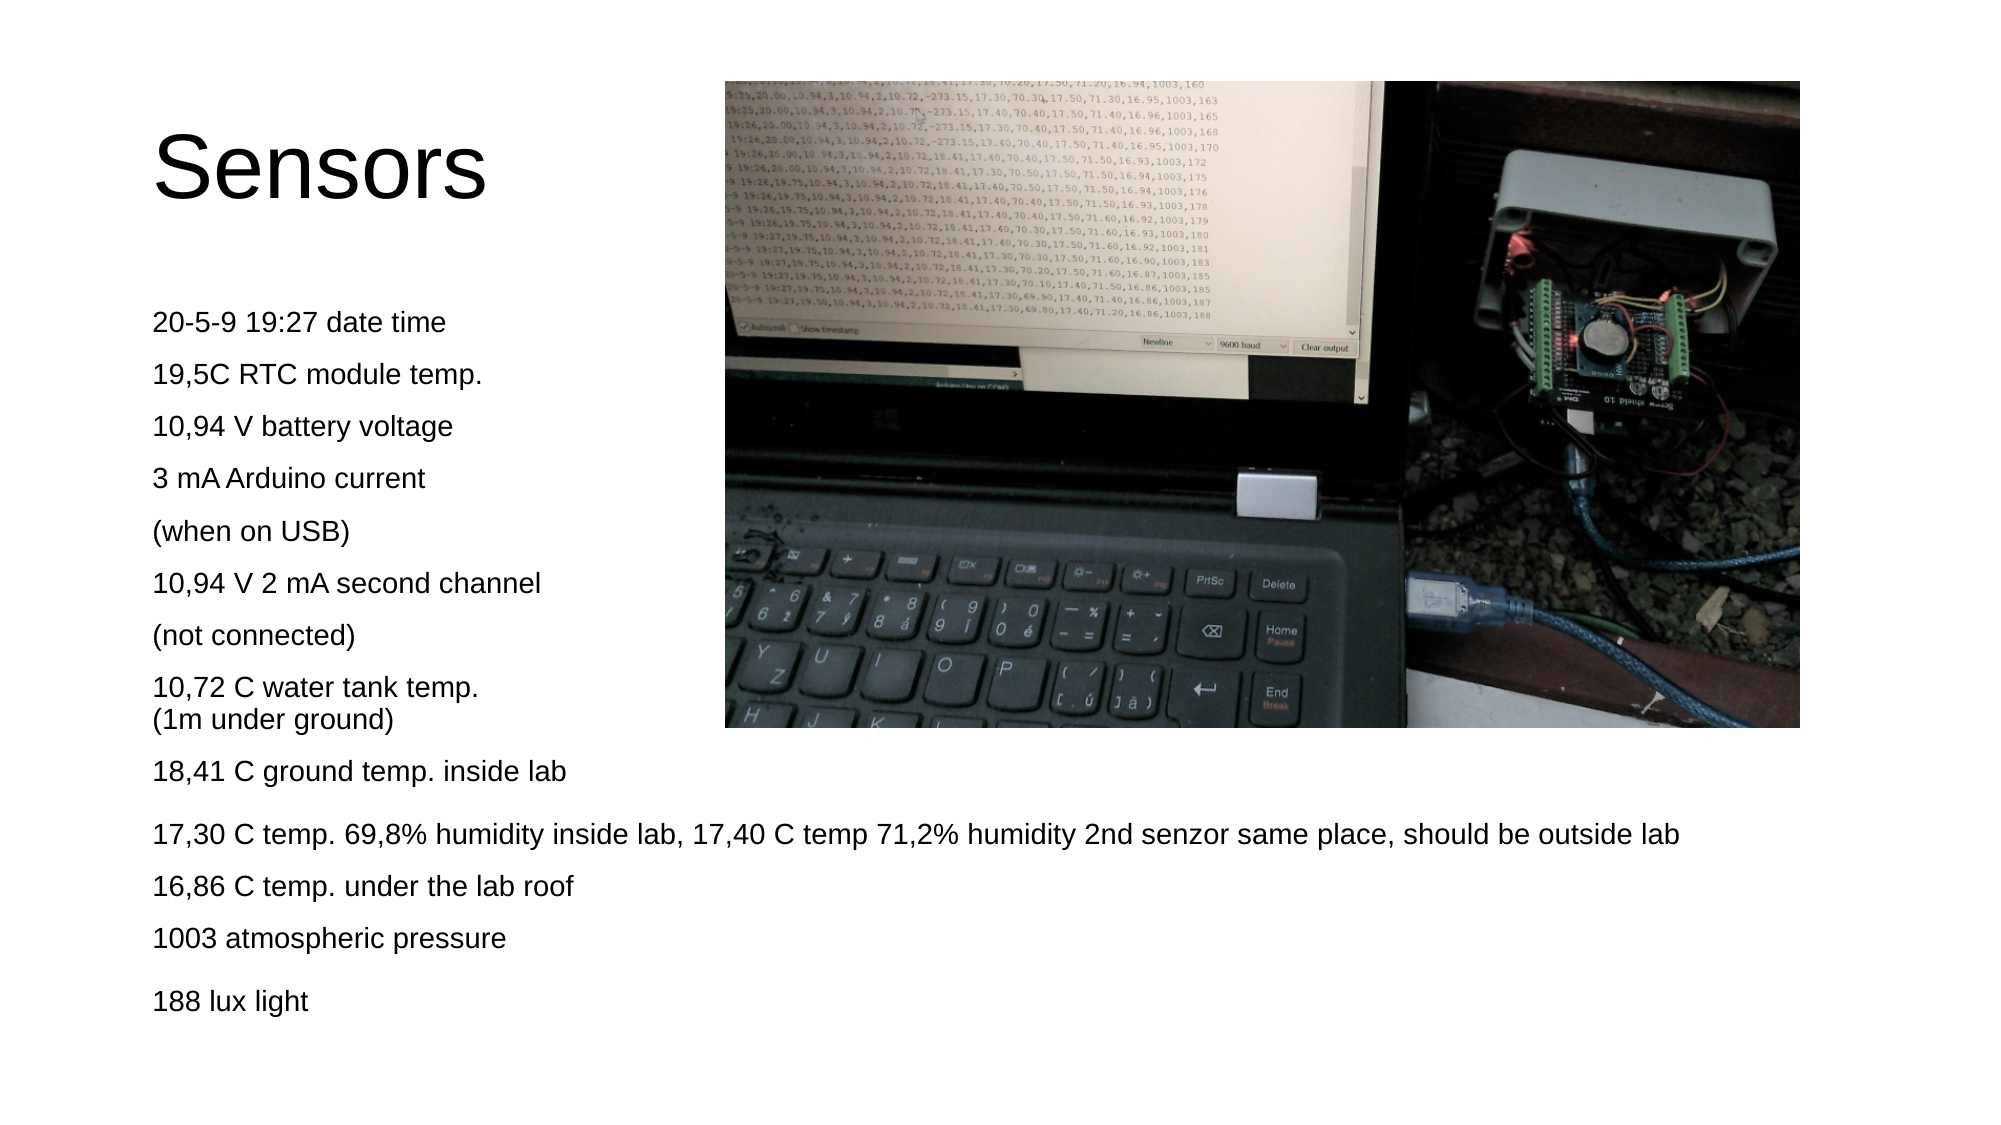

# Sensors
20-5-9 19:27 date time
19,5C RTC module temp.
10,94 V battery voltage
3 mA Arduino current
(when on USB)
10,94 V 2 mA second channel
(not connected)
10,72 C water tank temp.
(1m under ground)
18,41 C ground temp. inside lab
17,30 C temp. 69,8% humidity inside lab, 17,40 C temp 71,2% humidity 2nd senzor same place, should be outside lab
16,86 C temp. under the lab roof
1003 atmospheric pressure
188 lux light